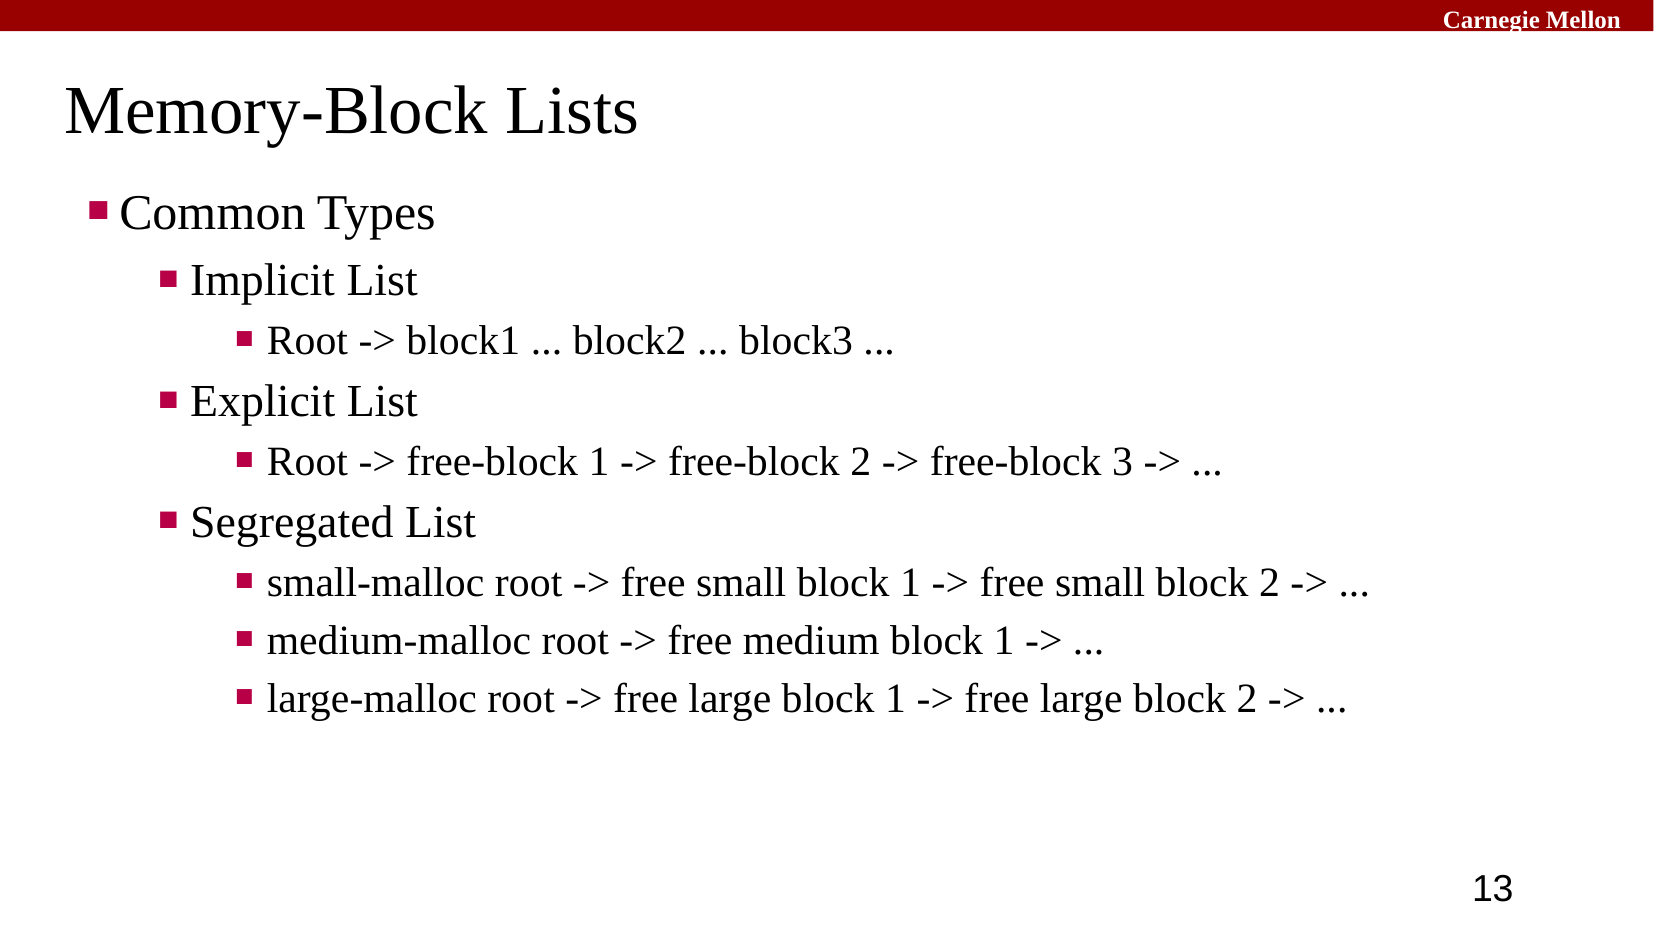

# Memory-Block Lists
Common Types
Implicit List
Root -> block1 ... block2 ... block3 ...
Explicit List
Root -> free-block 1 -> free-block 2 -> free-block 3 -> ...
Segregated List
small-malloc root -> free small block 1 -> free small block 2 -> ...
medium-malloc root -> free medium block 1 -> ...
large-malloc root -> free large block 1 -> free large block 2 -> ...